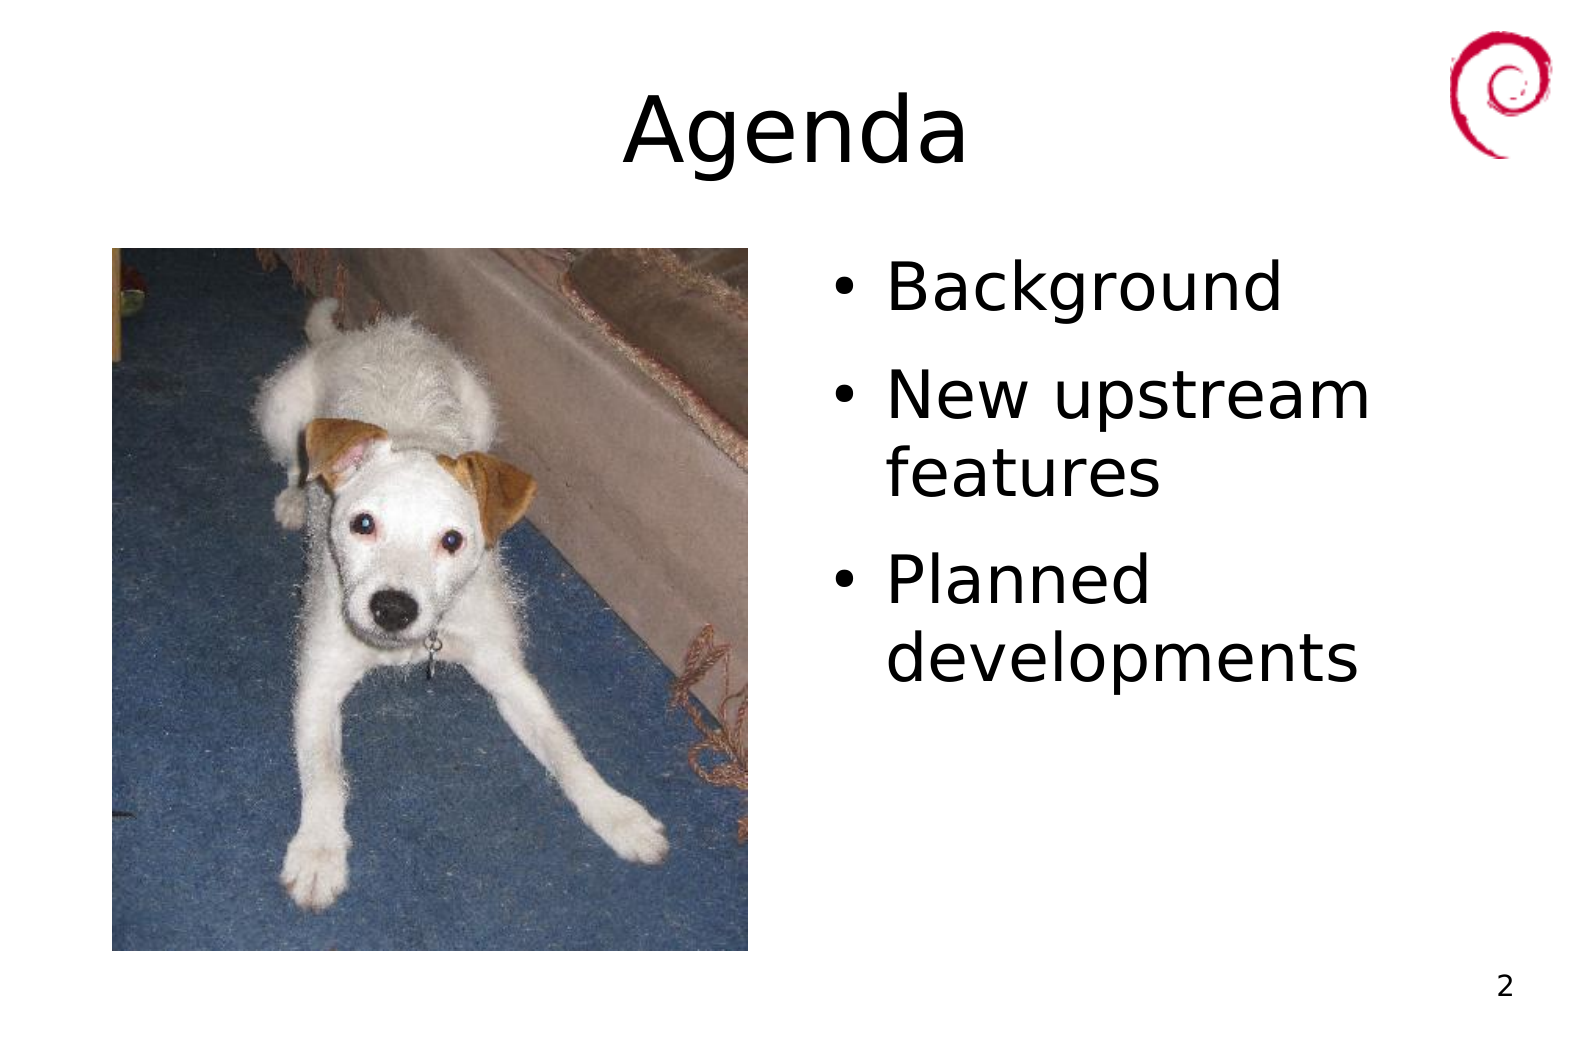

# Agenda
Background
New upstream features
Planned developments
2